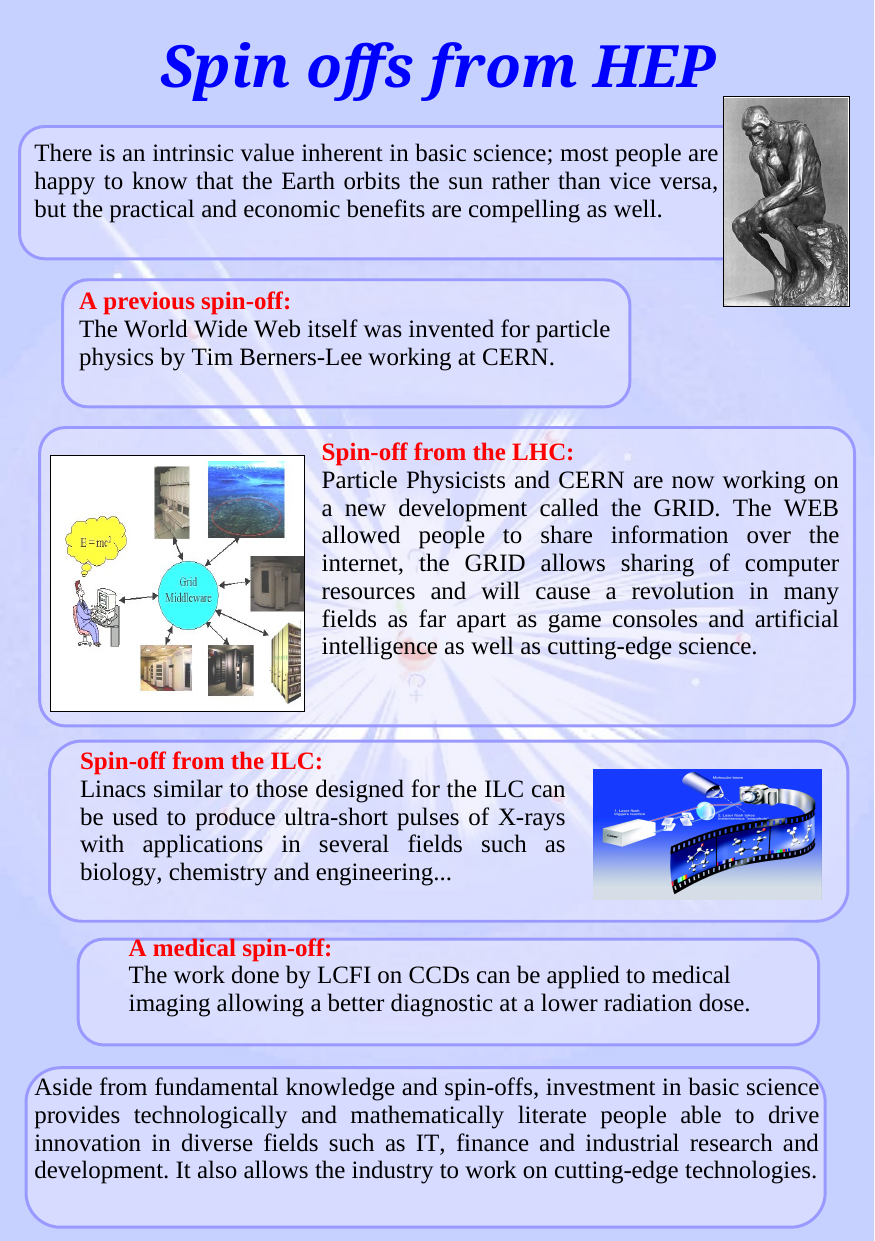

Spin offs from HEP
There is an intrinsic value inherent in basic science; most people are happy to know that the Earth orbits the sun rather than vice versa, but the practical and economic benefits are compelling as well.
A previous spin-off:
The World Wide Web itself was invented for particle physics by Tim Berners-Lee working at CERN.
Spin-off from the LHC:
Particle Physicists and CERN are now working on a new development called the GRID. The WEB allowed people to share information over the internet, the GRID allows sharing of computer resources and will cause a revolution in many fields as far apart as game consoles and artificial intelligence as well as cutting-edge science.
Spin-off from the ILC:
Linacs similar to those designed for the ILC can be used to produce ultra-short pulses of X-rays with applications in several fields such as biology, chemistry and engineering...
A medical spin-off:
The work done by LCFI on CCDs can be applied to medical imaging allowing a better diagnostic at a lower radiation dose.
Aside from fundamental knowledge and spin-offs, investment in basic science provides technologically and mathematically literate people able to drive innovation in diverse fields such as IT, finance and industrial research and development. It also allows the industry to work on cutting-edge technologies.